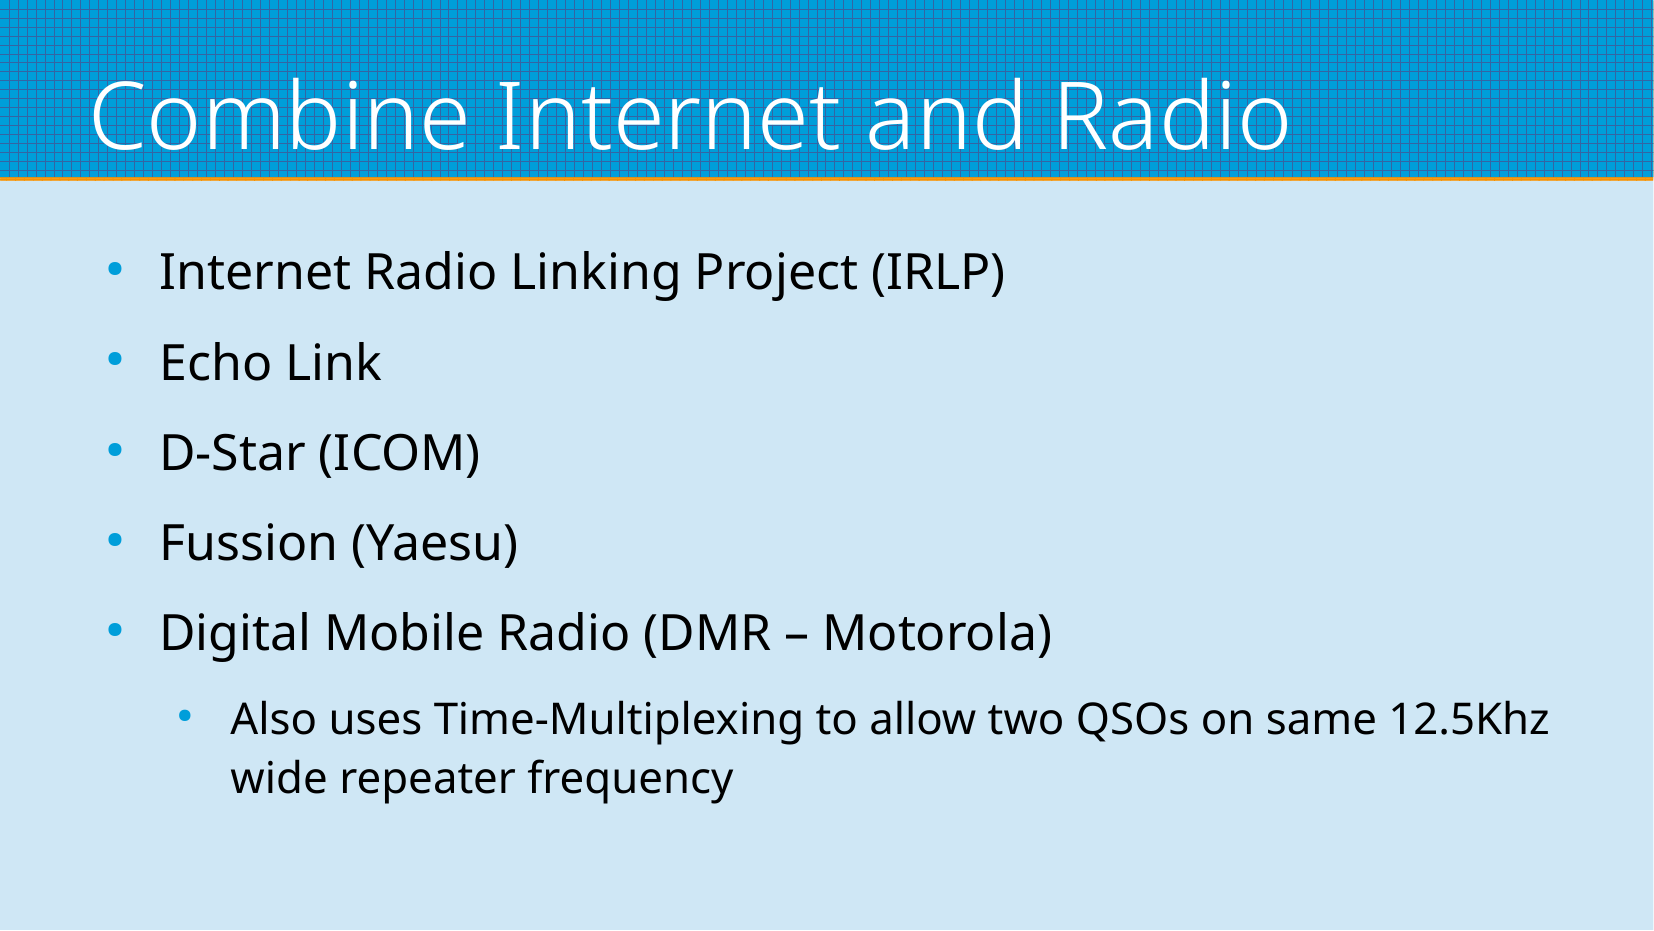

# Combine Internet and Radio
Internet Radio Linking Project (IRLP)
Echo Link
D-Star (ICOM)
Fussion (Yaesu)
Digital Mobile Radio (DMR – Motorola)
Also uses Time-Multiplexing to allow two QSOs on same 12.5Khz wide repeater frequency